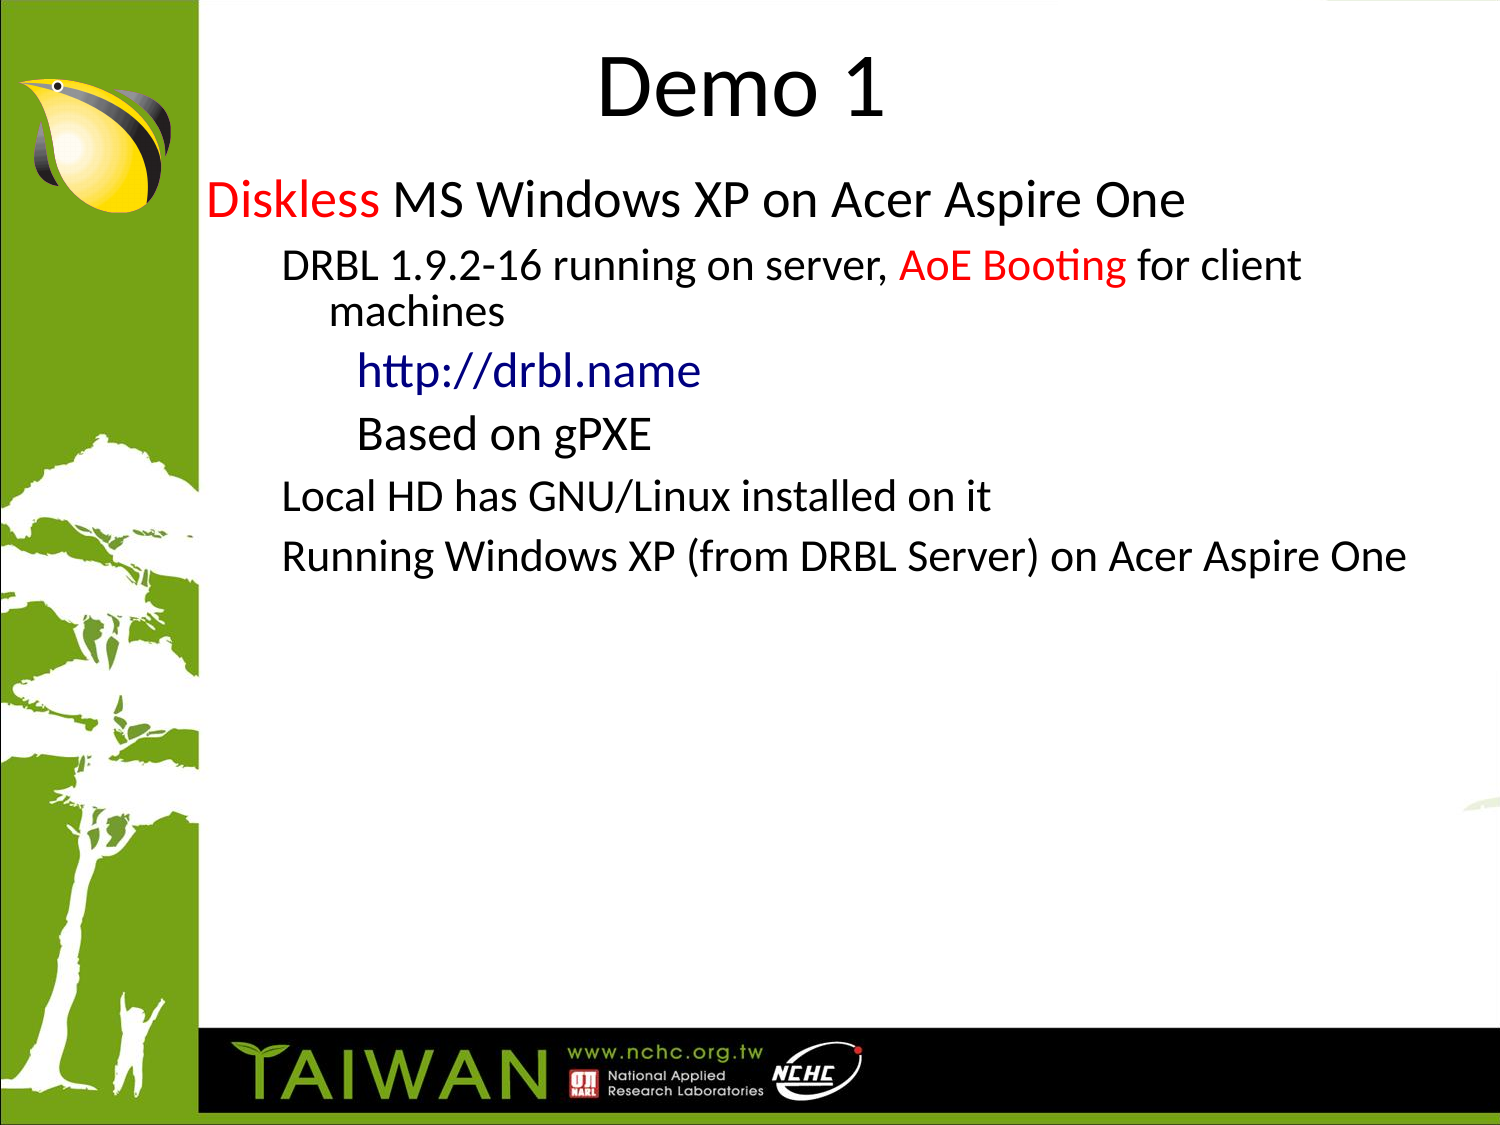

Demo 1
# Diskless MS Windows XP on Acer Aspire One
DRBL 1.9.2-16 running on server, AoE Booting for client machines
http://drbl.name
Based on gPXE
Local HD has GNU/Linux installed on it
Running Windows XP (from DRBL Server) on Acer Aspire One